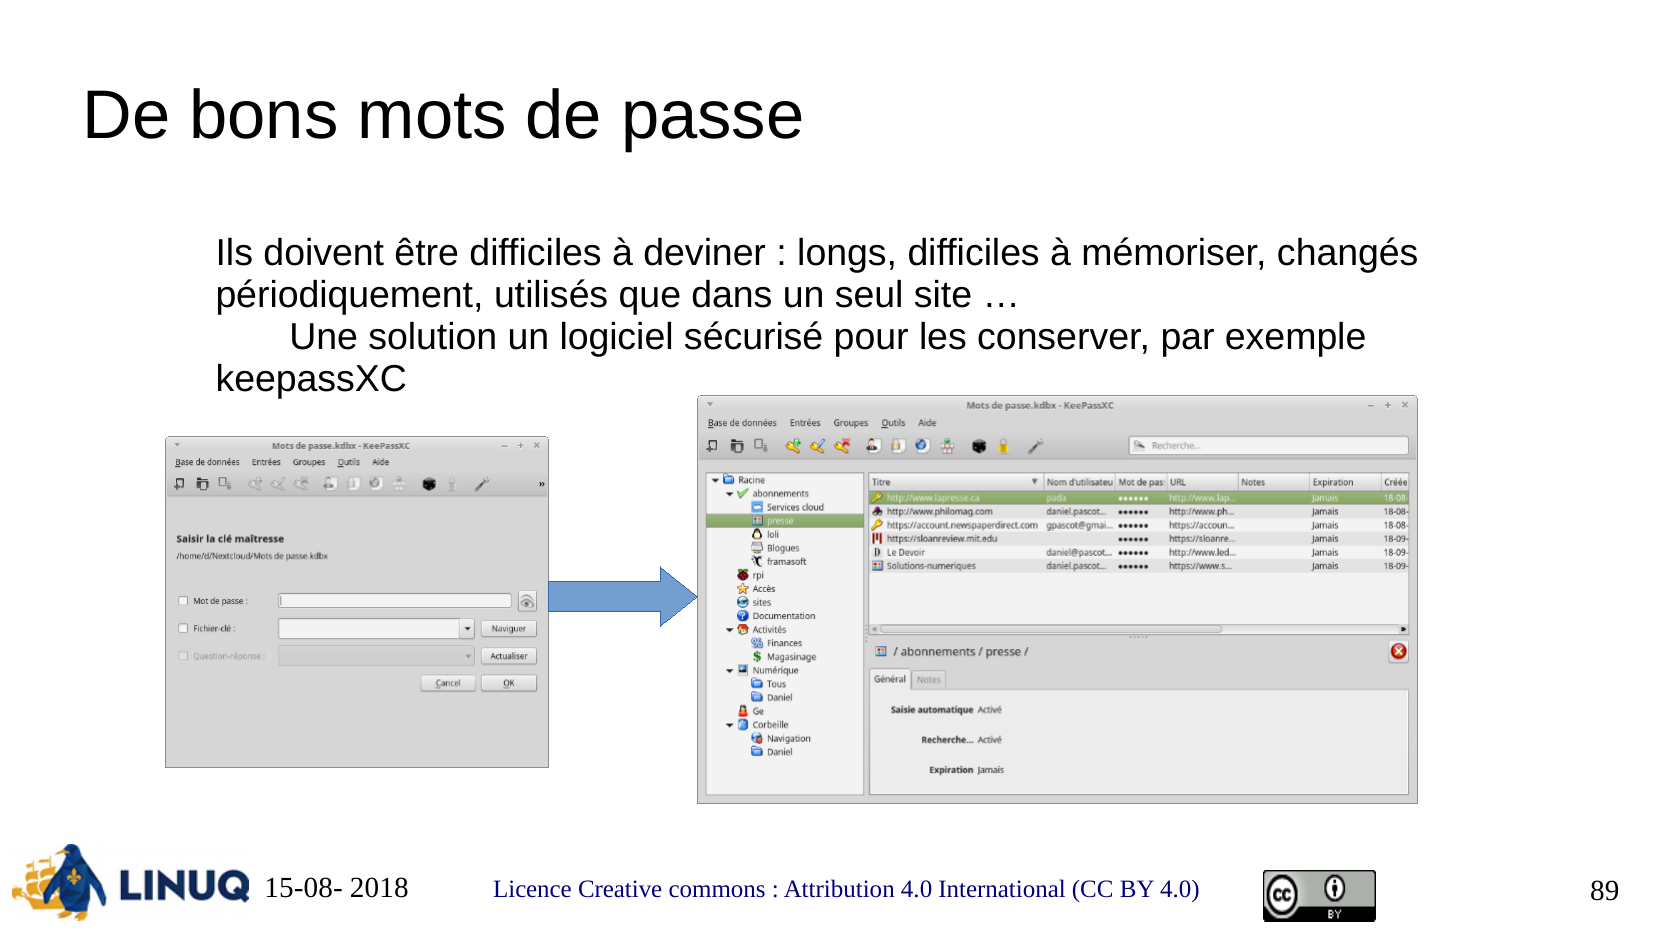

# De bons mots de passe
Ils doivent être difficiles à deviner : longs, difficiles à mémoriser, changés périodiquement, utilisés que dans un seul site …
	Une solution un logiciel sécurisé pour les conserver, par exemple keepassXC
15-08- 2018
89